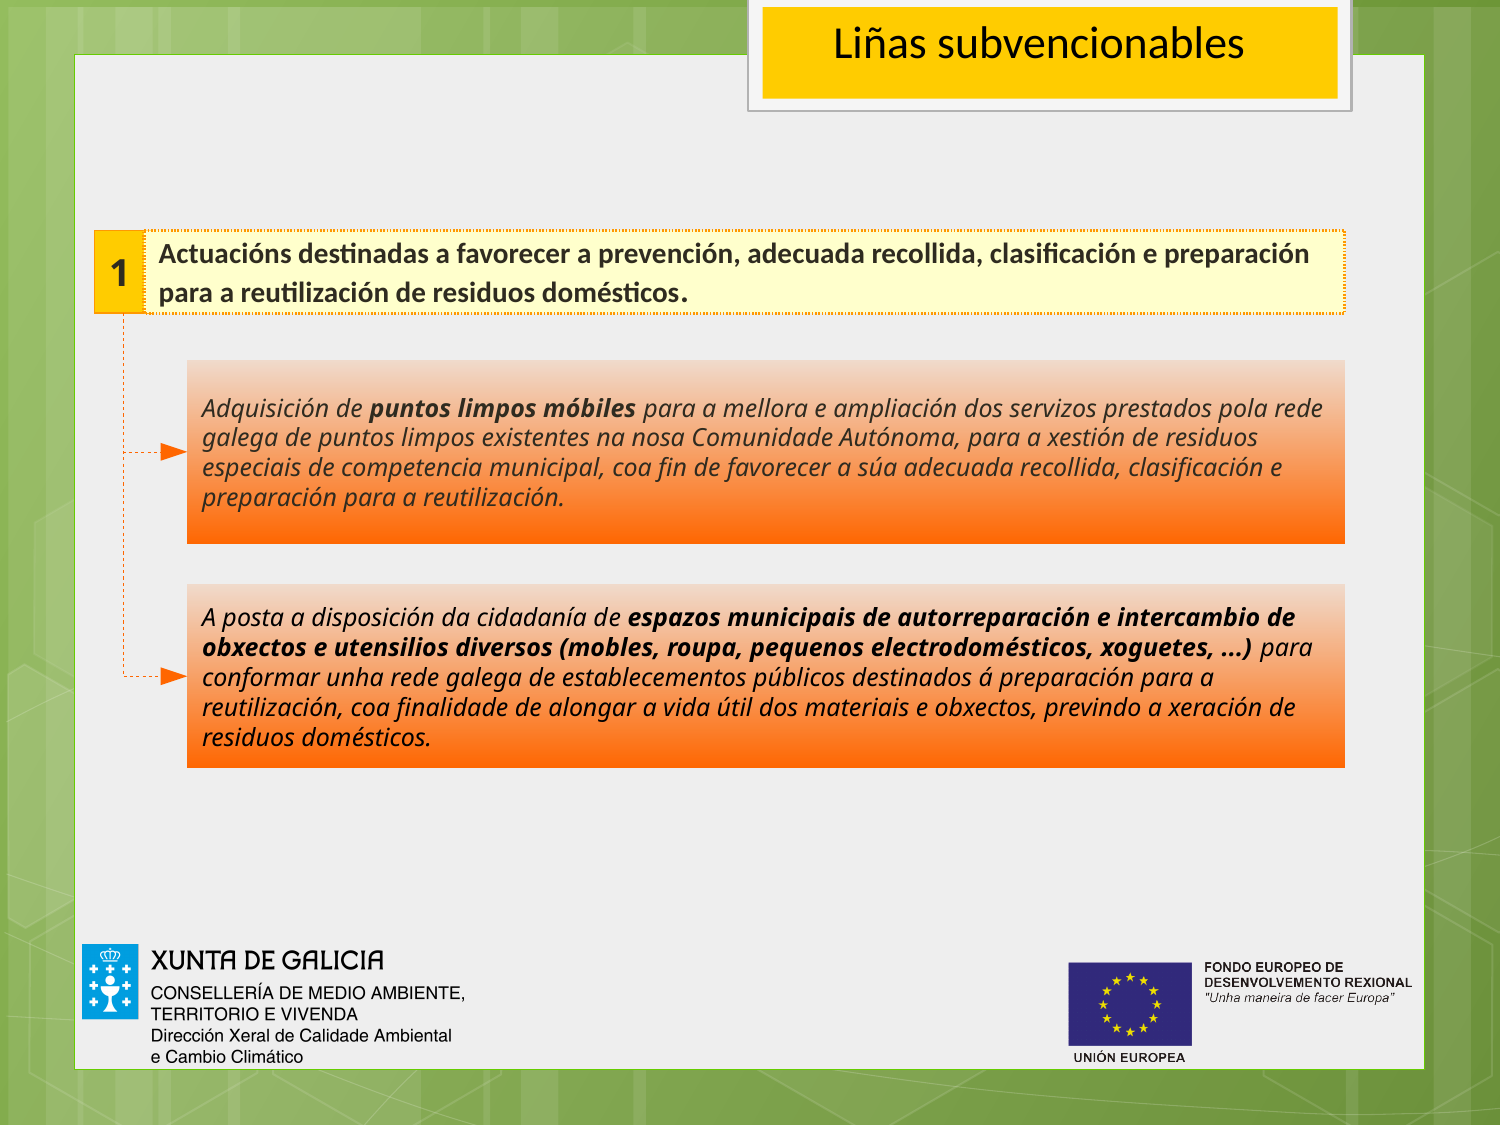

Liñas subvencionables
1
Actuacións destinadas a favorecer a prevención, adecuada recollida, clasificación e preparación para a reutilización de residuos domésticos.
Adquisición de puntos limpos móbiles para a mellora e ampliación dos servizos prestados pola rede galega de puntos limpos existentes na nosa Comunidade Autónoma, para a xestión de residuos especiais de competencia municipal, coa fin de favorecer a súa adecuada recollida, clasificación e preparación para a reutilización.
A posta a disposición da cidadanía de espazos municipais de autorreparación e intercambio de obxectos e utensilios diversos (mobles, roupa, pequenos electrodomésticos, xoguetes, ...) para conformar unha rede galega de establecementos públicos destinados á preparación para a reutilización, coa finalidade de alongar a vida útil dos materiais e obxectos, previndo a xeración de residuos domésticos.